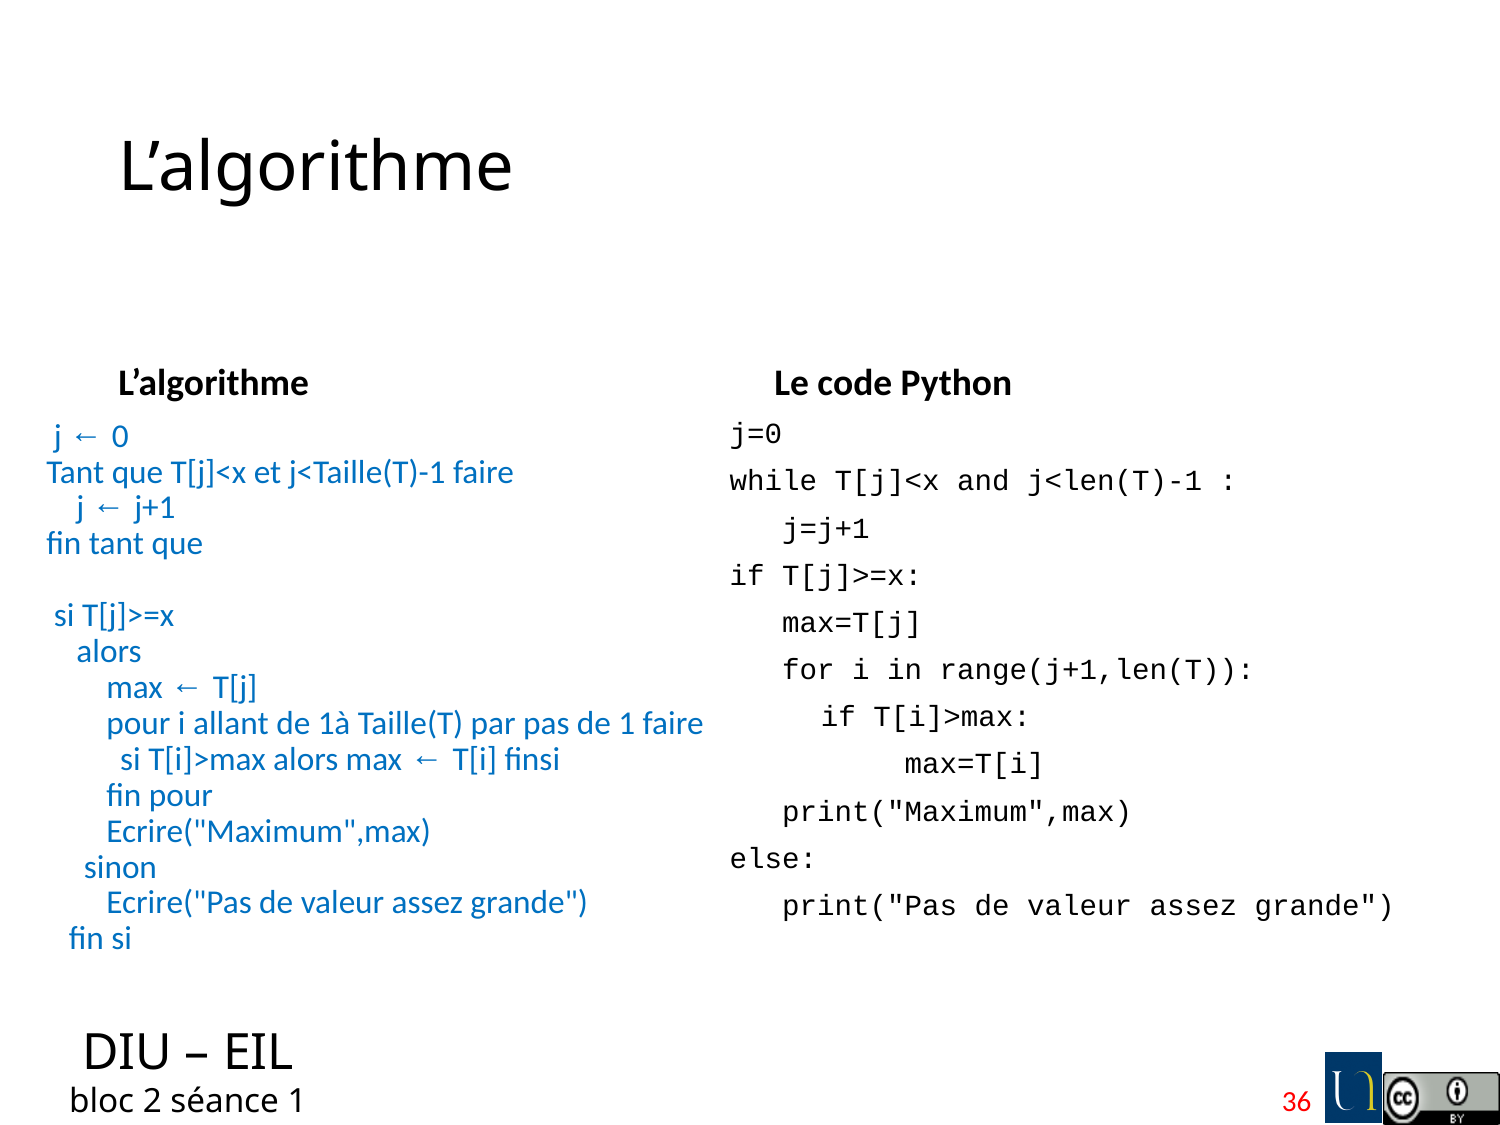

# L’algorithme
L’algorithme
Le code Python
 j ← 0
Tant que T[j]<x et j<Taille(T)-1 faire
 j ← j+1
fin tant que
 si T[j]>=x
 alors
 max ← T[j]
 pour i allant de 1à Taille(T) par pas de 1 faire
	si T[i]>max alors max ← T[i] finsi
 fin pour
 Ecrire("Maximum",max)
 sinon
 Ecrire("Pas de valeur assez grande")
 fin si
j=0
while T[j]<x and j<len(T)-1 :
 j=j+1
if T[j]>=x:
 max=T[j]
 for i in range(j+1,len(T)):
	 if T[i]>max:
 max=T[i]
 print("Maximum",max)
else:
 print("Pas de valeur assez grande")